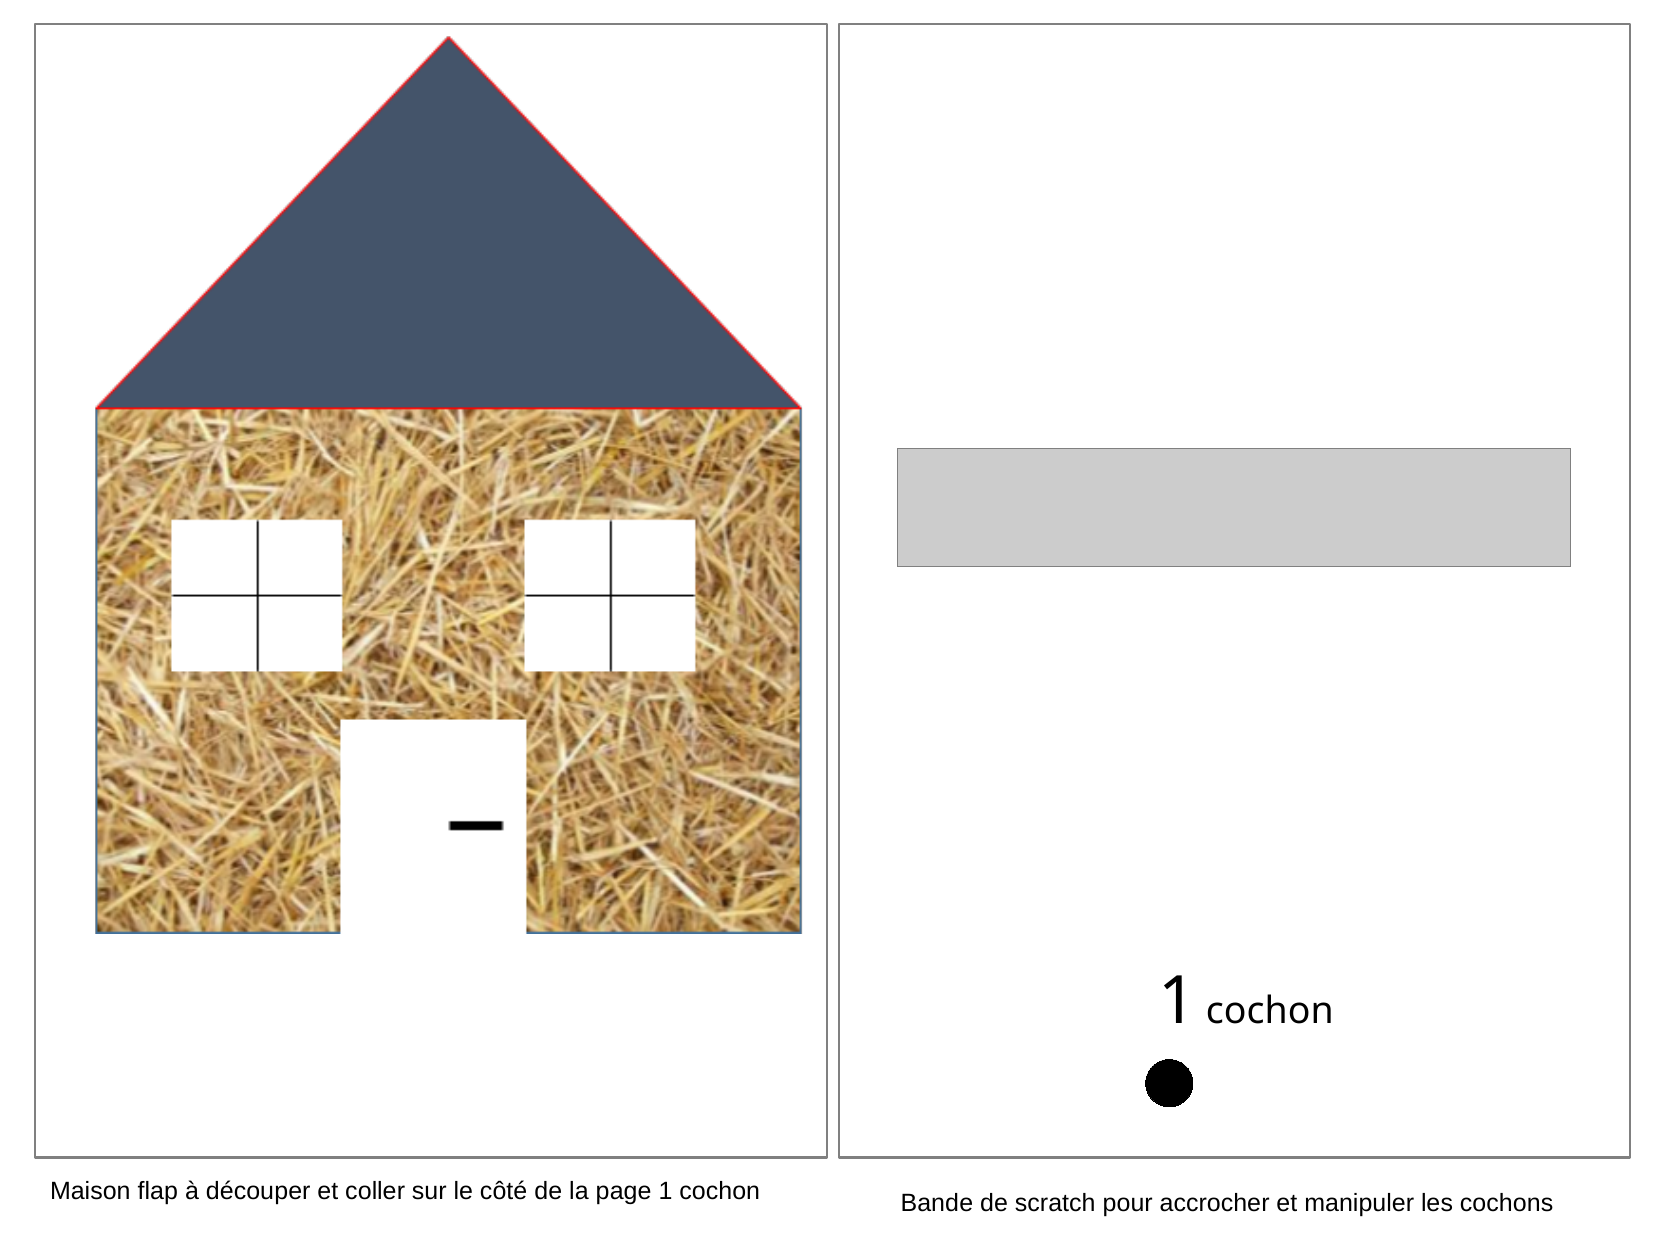

1 cochon
Maison flap à découper et coller sur le côté de la page 1 cochon
Bande de scratch pour accrocher et manipuler les cochons